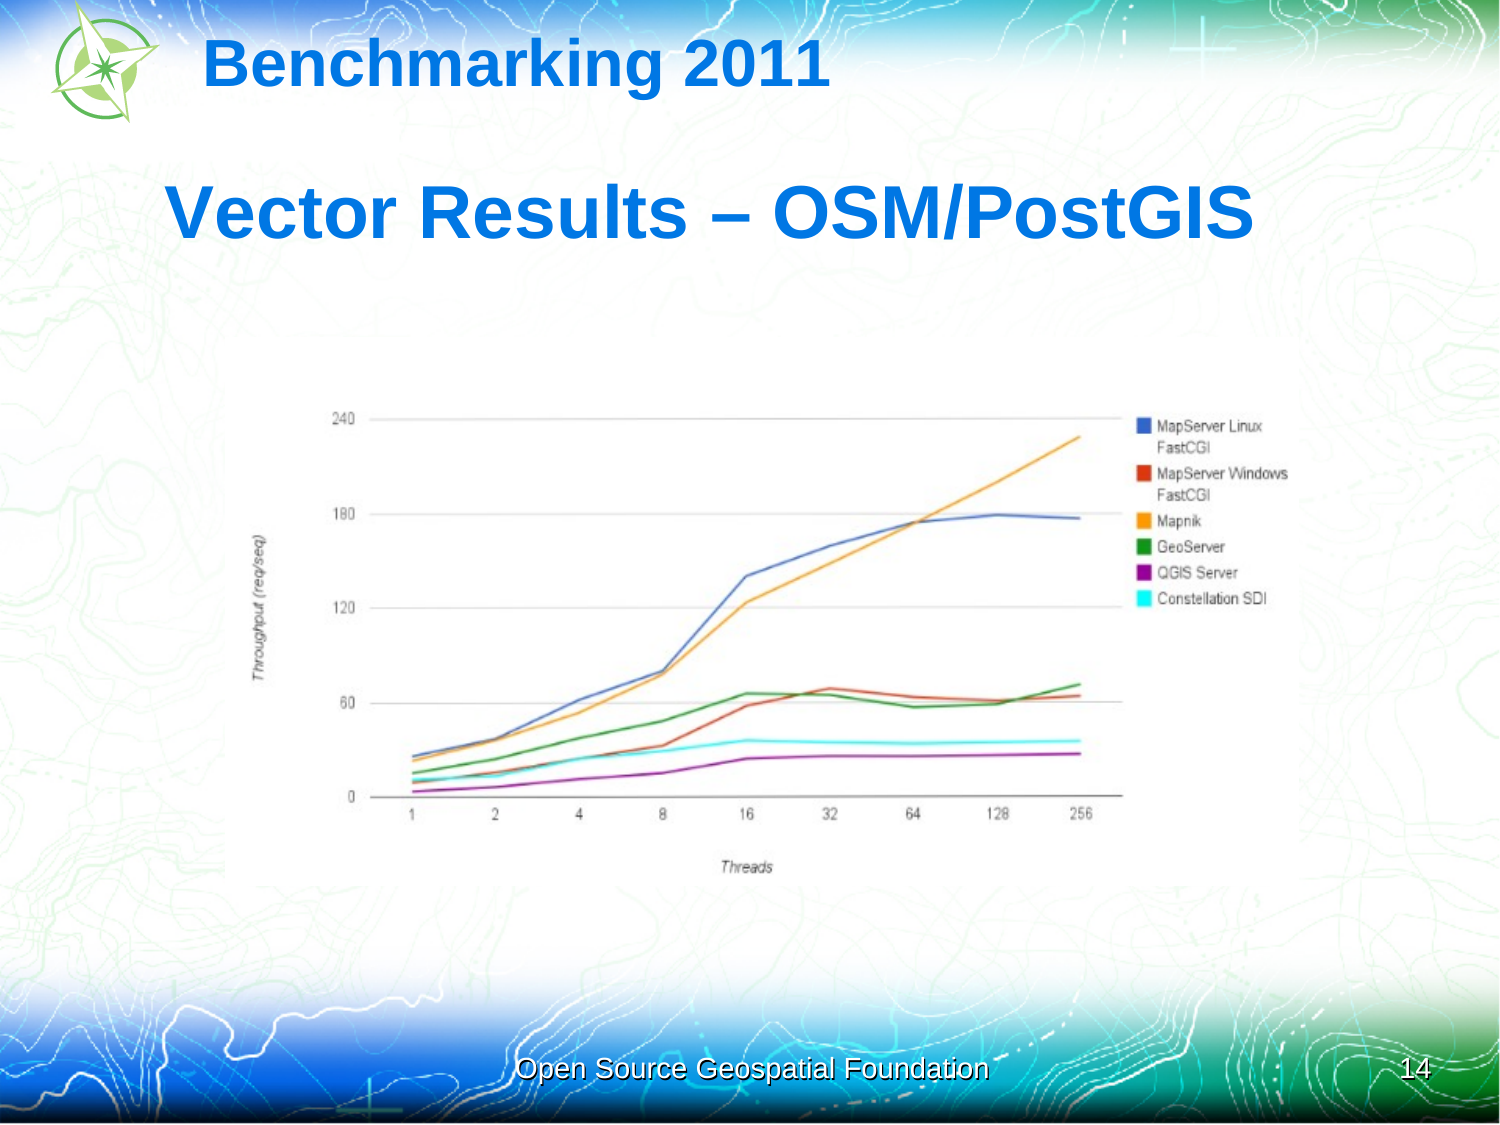

Benchmarking 2011
# Vector Results – OSM/PostGIS
Open Source Geospatial Foundation